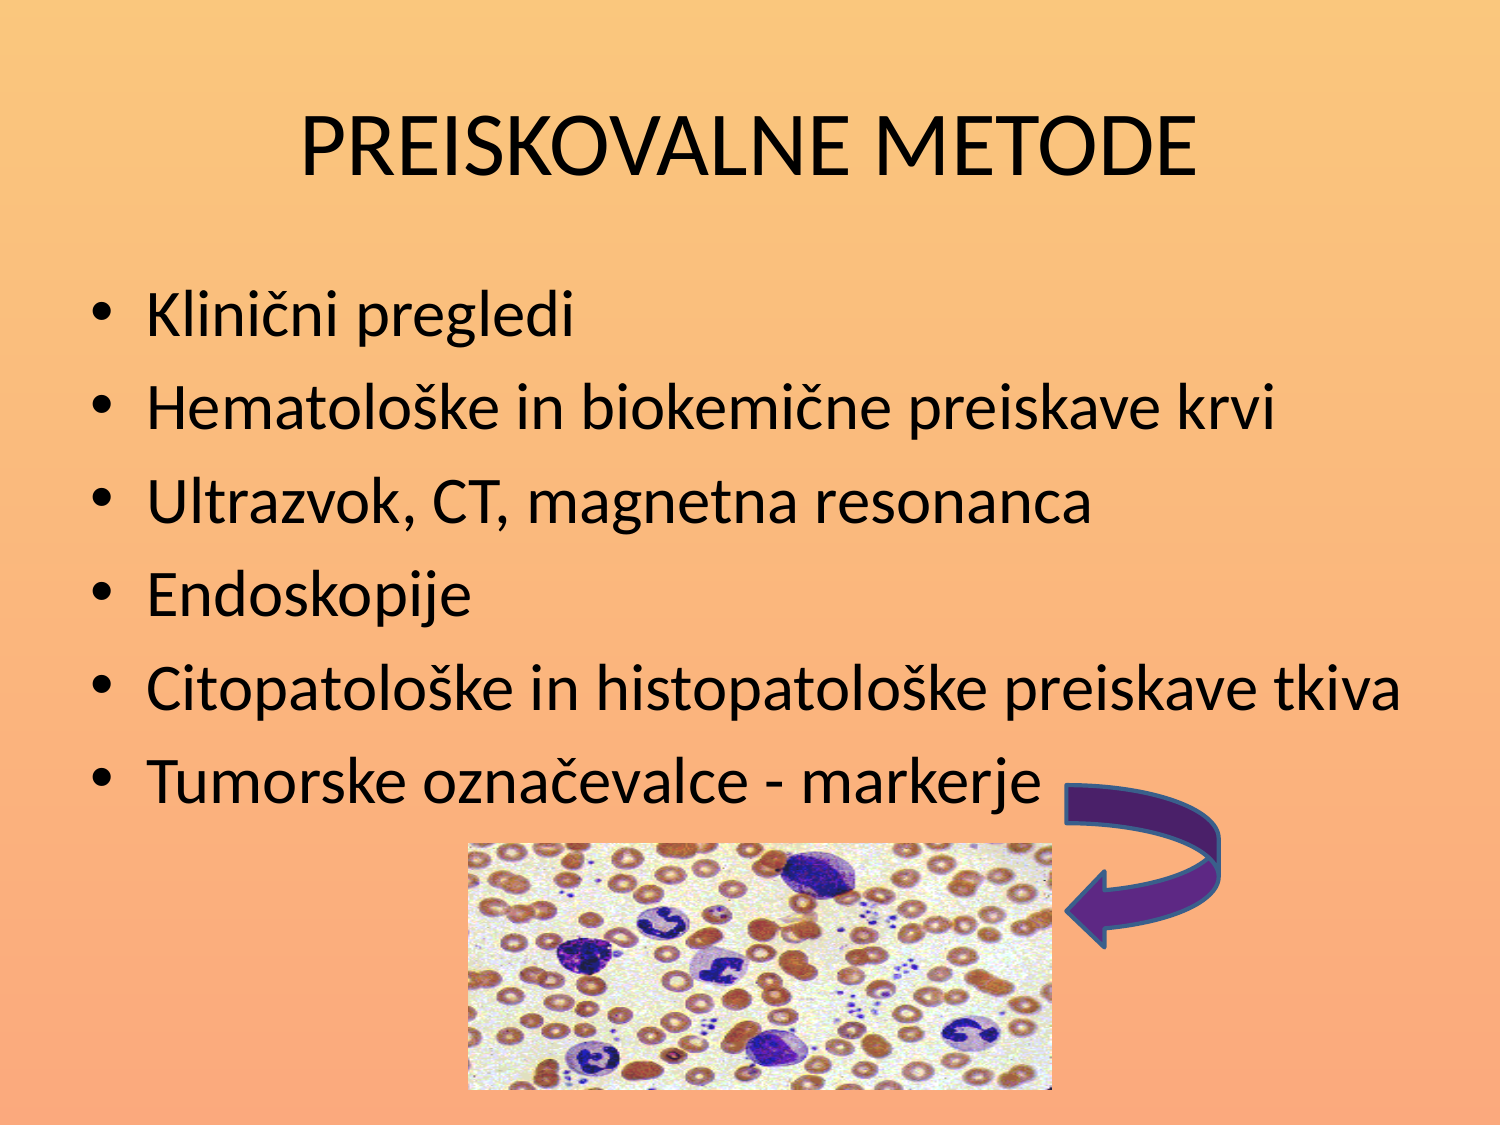

# PREISKOVALNE METODE
Klinični pregledi
Hematološke in biokemične preiskave krvi
Ultrazvok, CT, magnetna resonanca
Endoskopije
Citopatološke in histopatološke preiskave tkiva
Tumorske označevalce - markerje